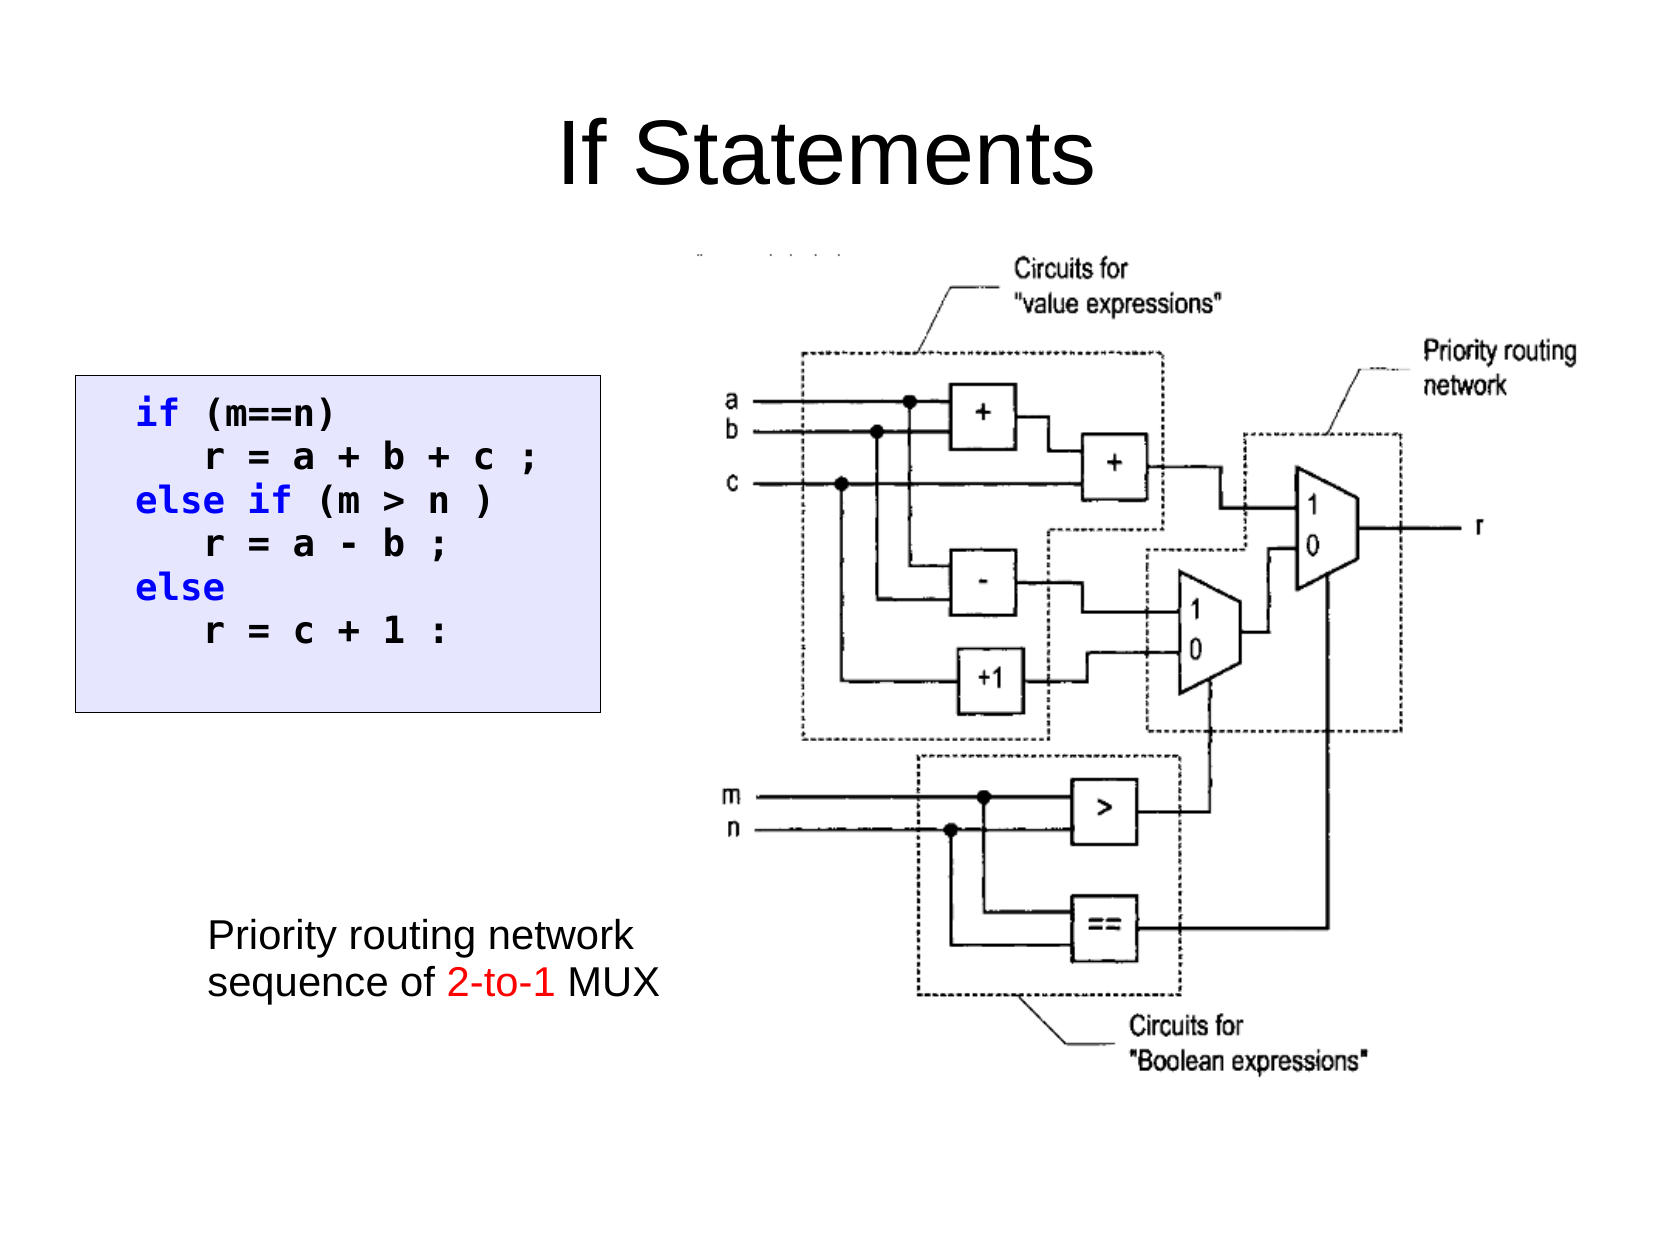

# If Statements
if (m==n)
 r = a + b + c ;
else if (m > n )
 r = a - b ;
else
 r = c + 1 :
Priority routing network
sequence of 2-to-1 MUX